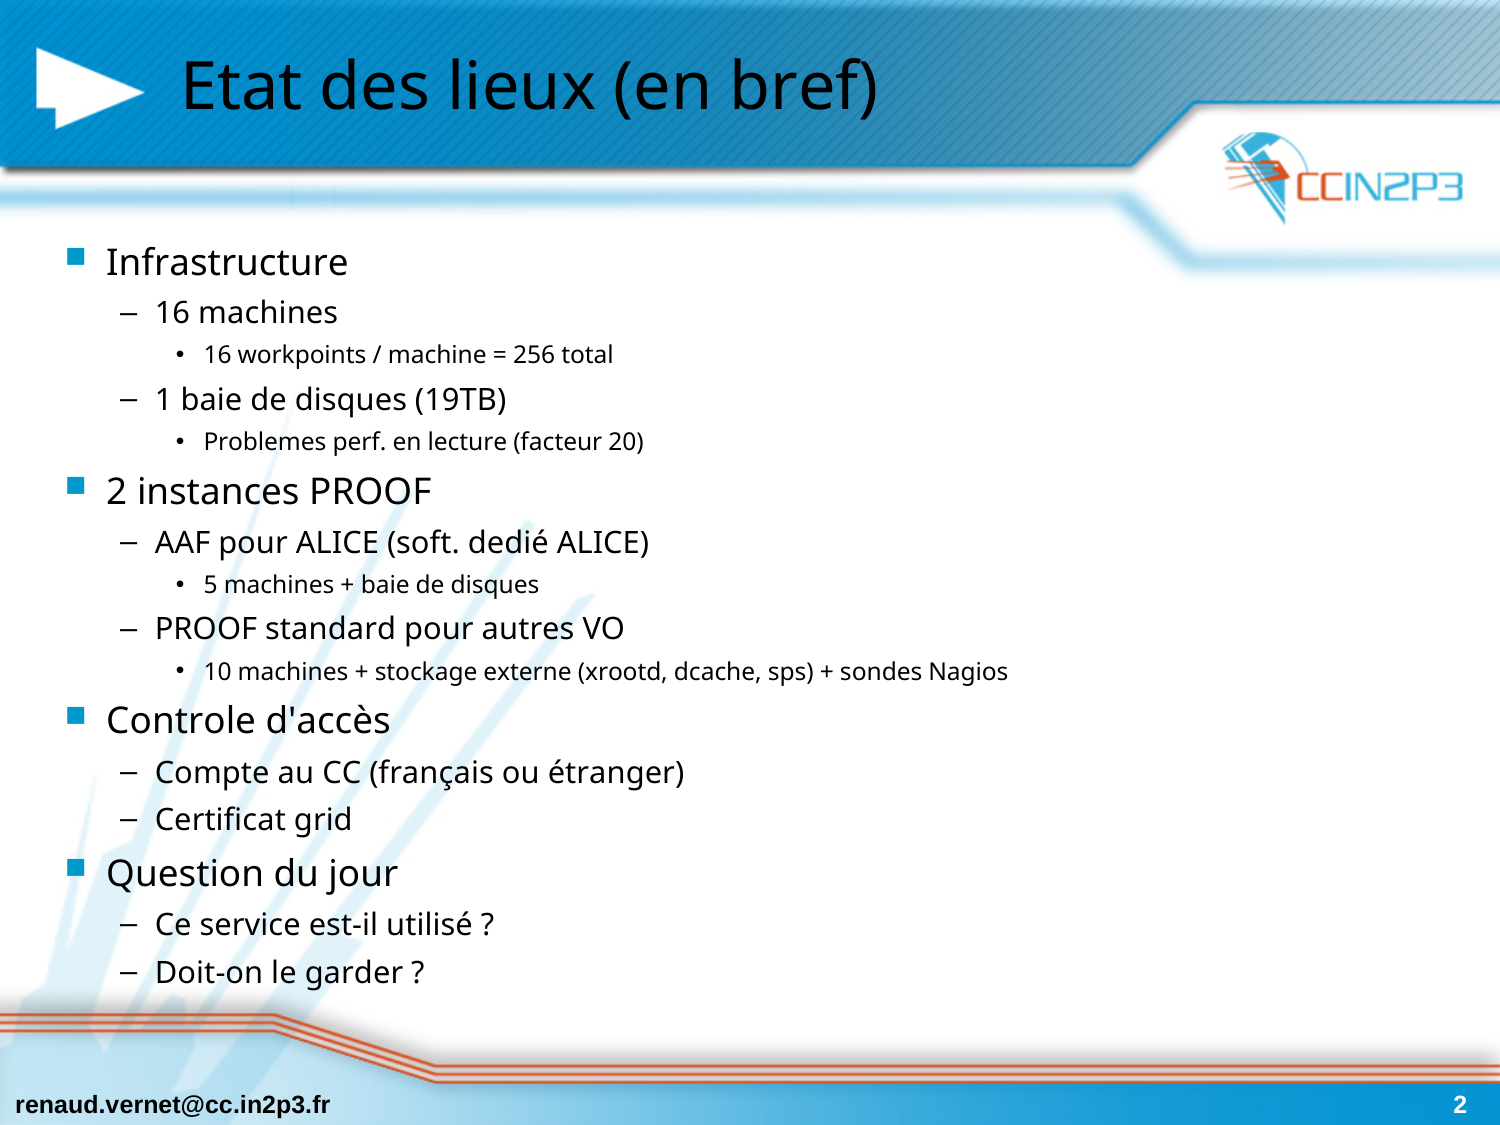

# Etat des lieux (en bref)
Infrastructure
16 machines
16 workpoints / machine = 256 total
1 baie de disques (19TB)
Problemes perf. en lecture (facteur 20)
2 instances PROOF
AAF pour ALICE (soft. dedié ALICE)
5 machines + baie de disques
PROOF standard pour autres VO
10 machines + stockage externe (xrootd, dcache, sps) + sondes Nagios
Controle d'accès
Compte au CC (français ou étranger)
Certificat grid
Question du jour
Ce service est-il utilisé ?
Doit-on le garder ?
2